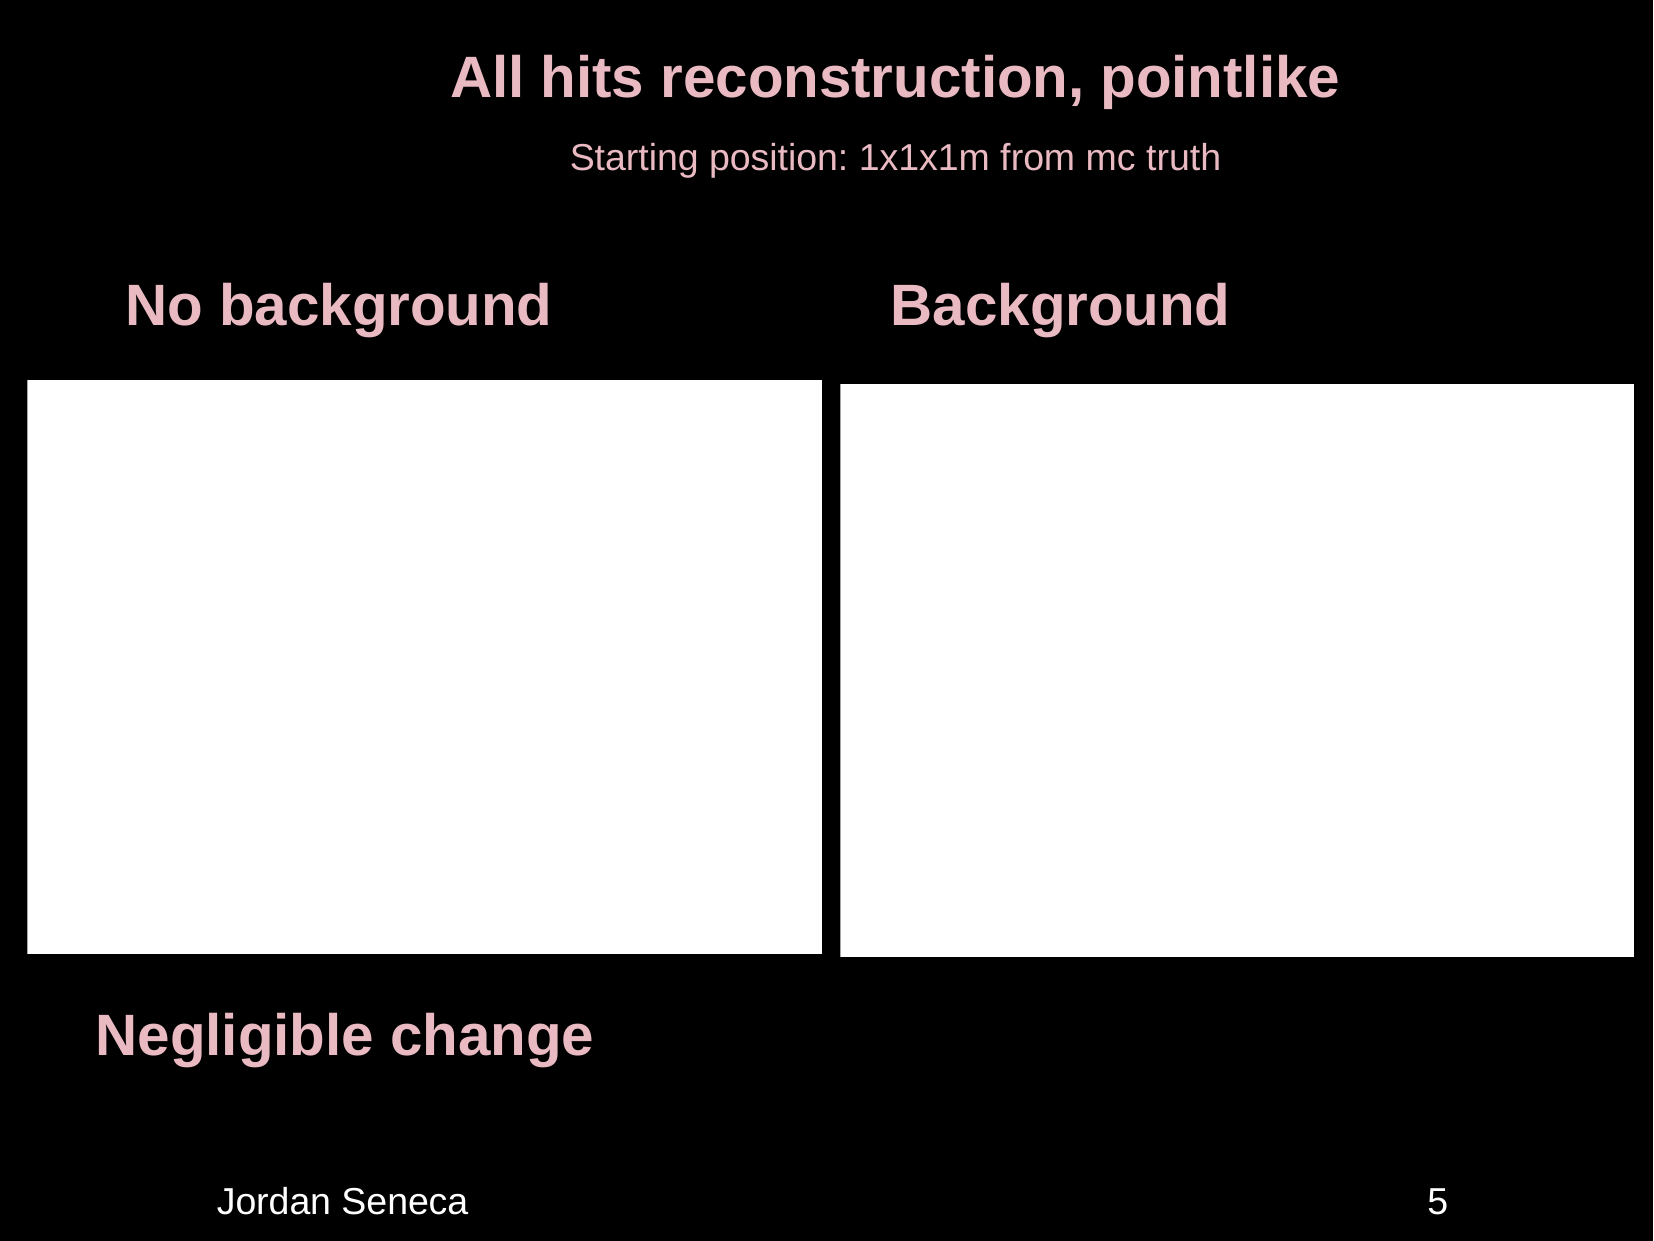

All hits reconstruction, pointlike
Starting position: 1x1x1m from mc truth
No background
Background
Negligible change